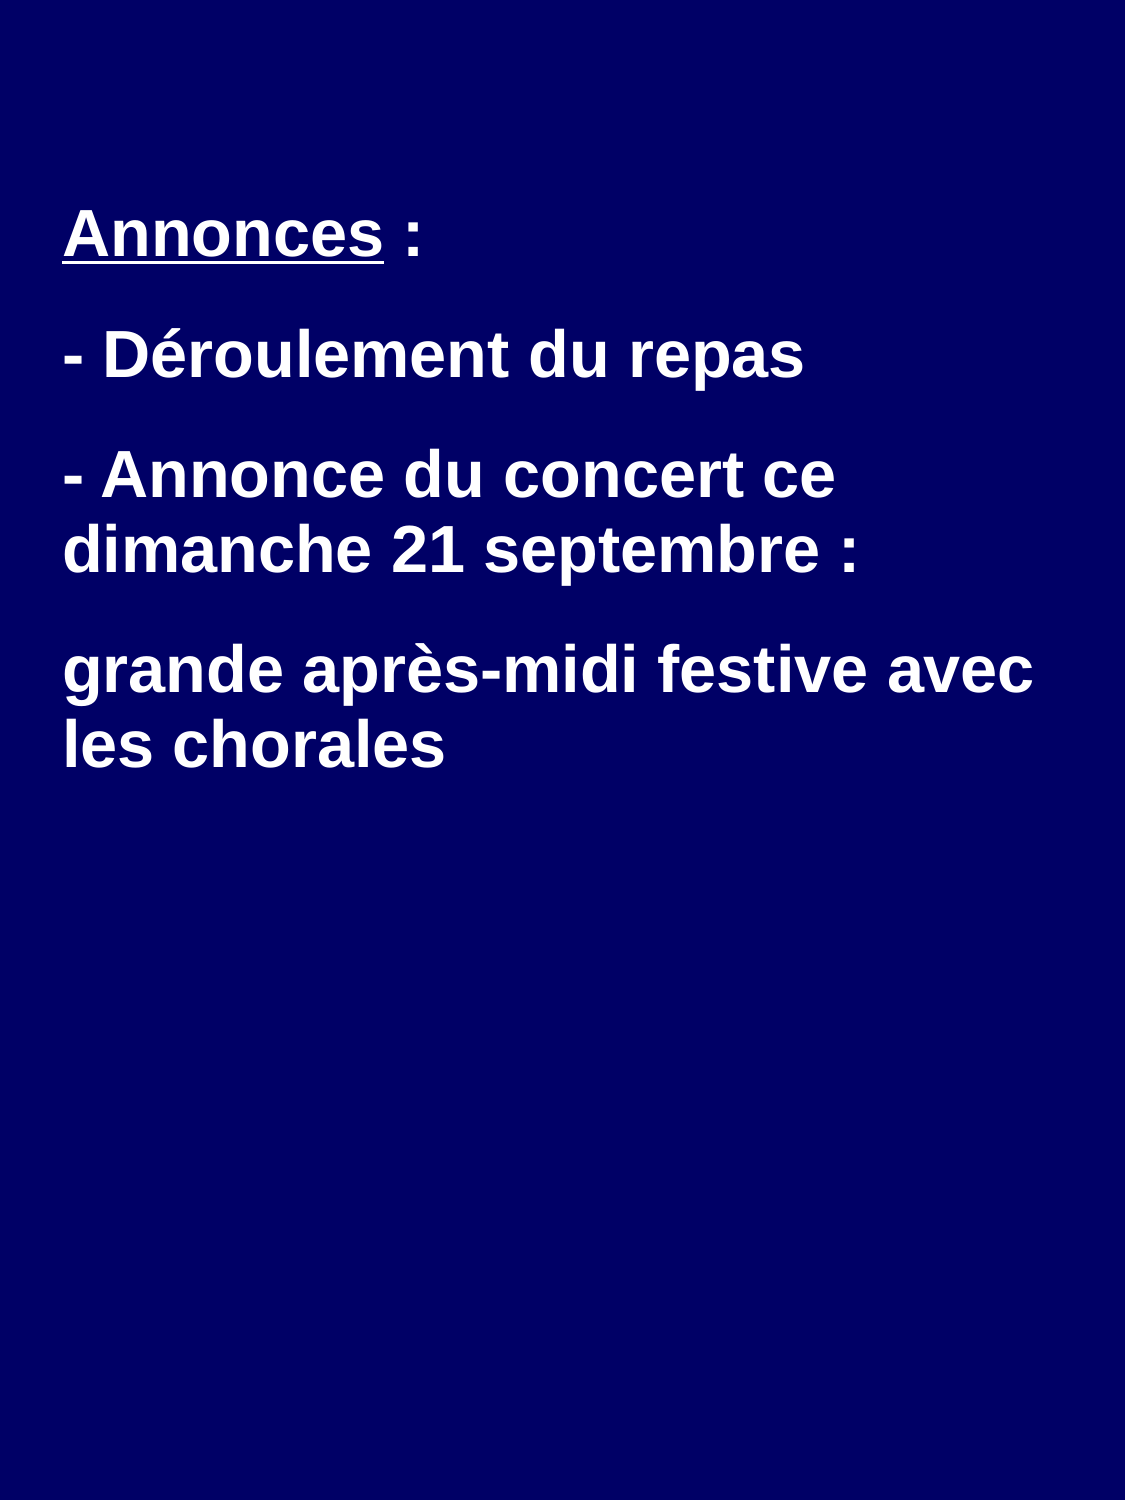

Annonces :
- Déroulement du repas
- Annonce du concert ce dimanche 21 septembre :
grande après-midi festive avec les chorales